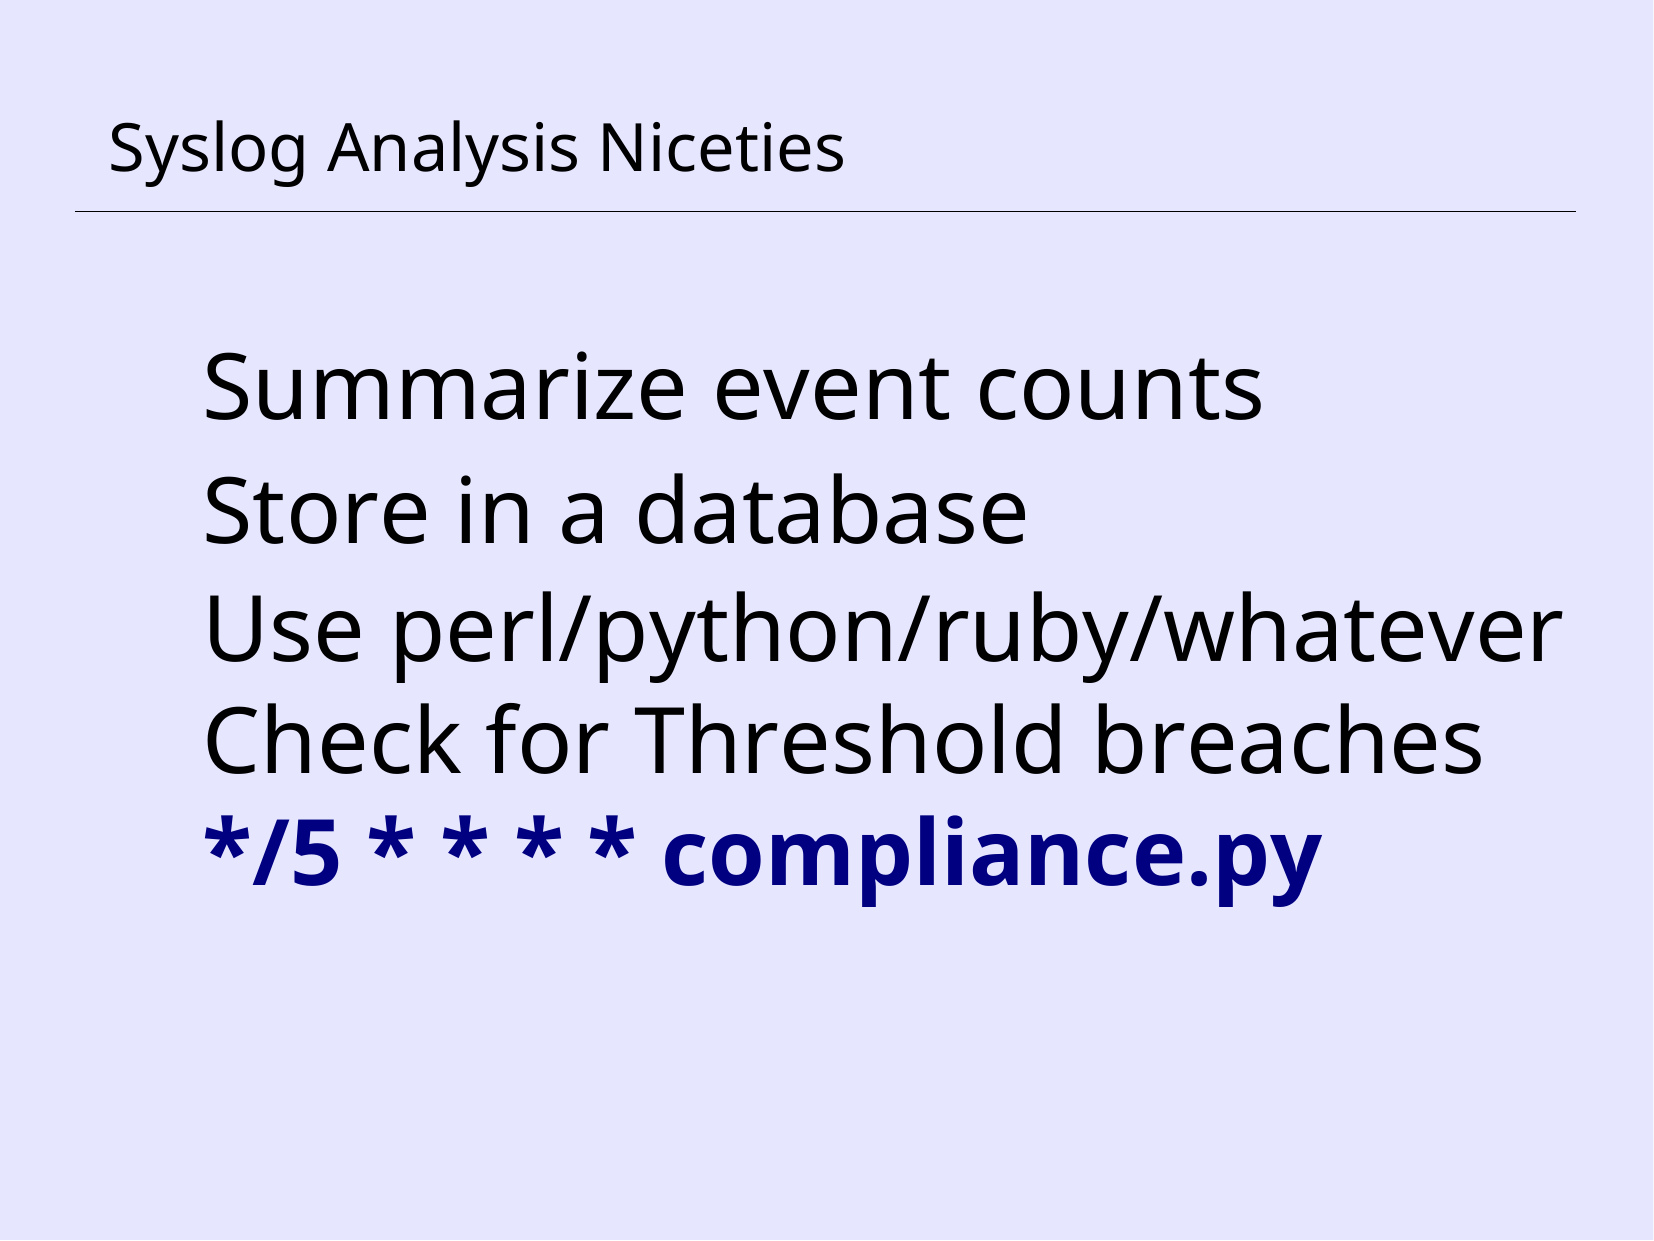

Syslog Analysis Niceties
Summarize event counts
Store in a database
Use perl/python/ruby/whatever
Check for Threshold breaches
*/5 * * * * compliance.py